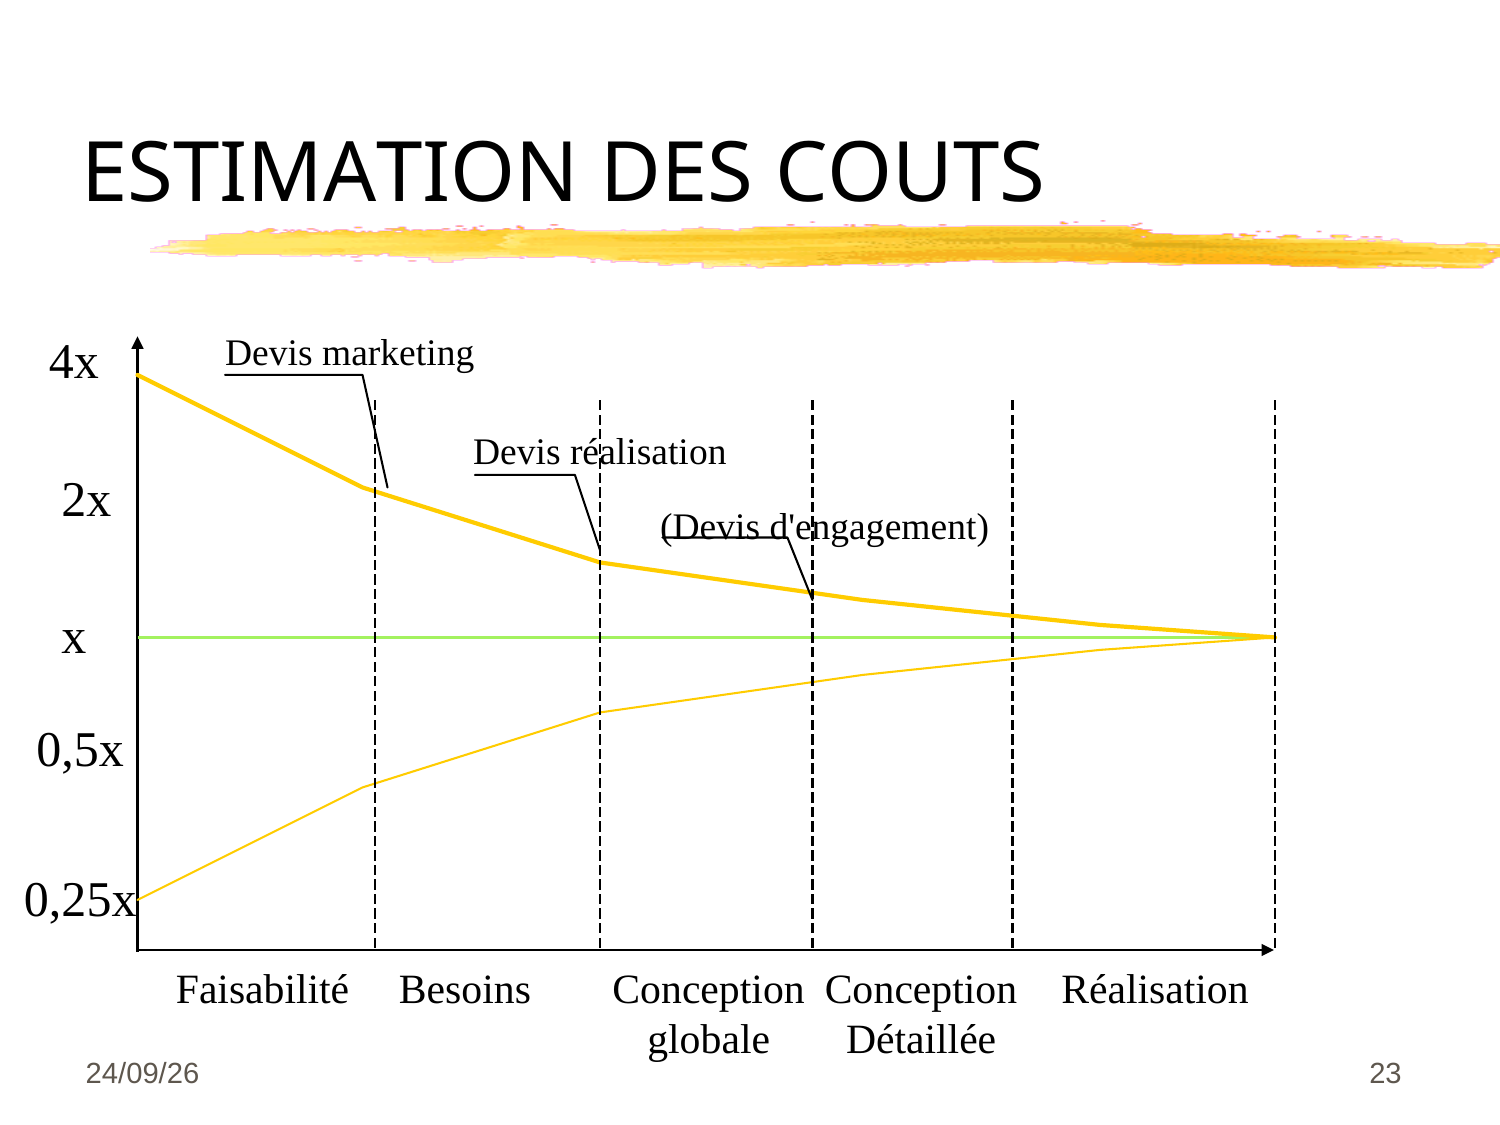

# ESTIMATION DES COUTS
Devis marketing
4x
Devis réalisation
2x
(Devis d'engagement)
x
0,5x
0,25x
Faisabilité
Besoins
Conception
globale
Conception
Détaillée
Réalisation